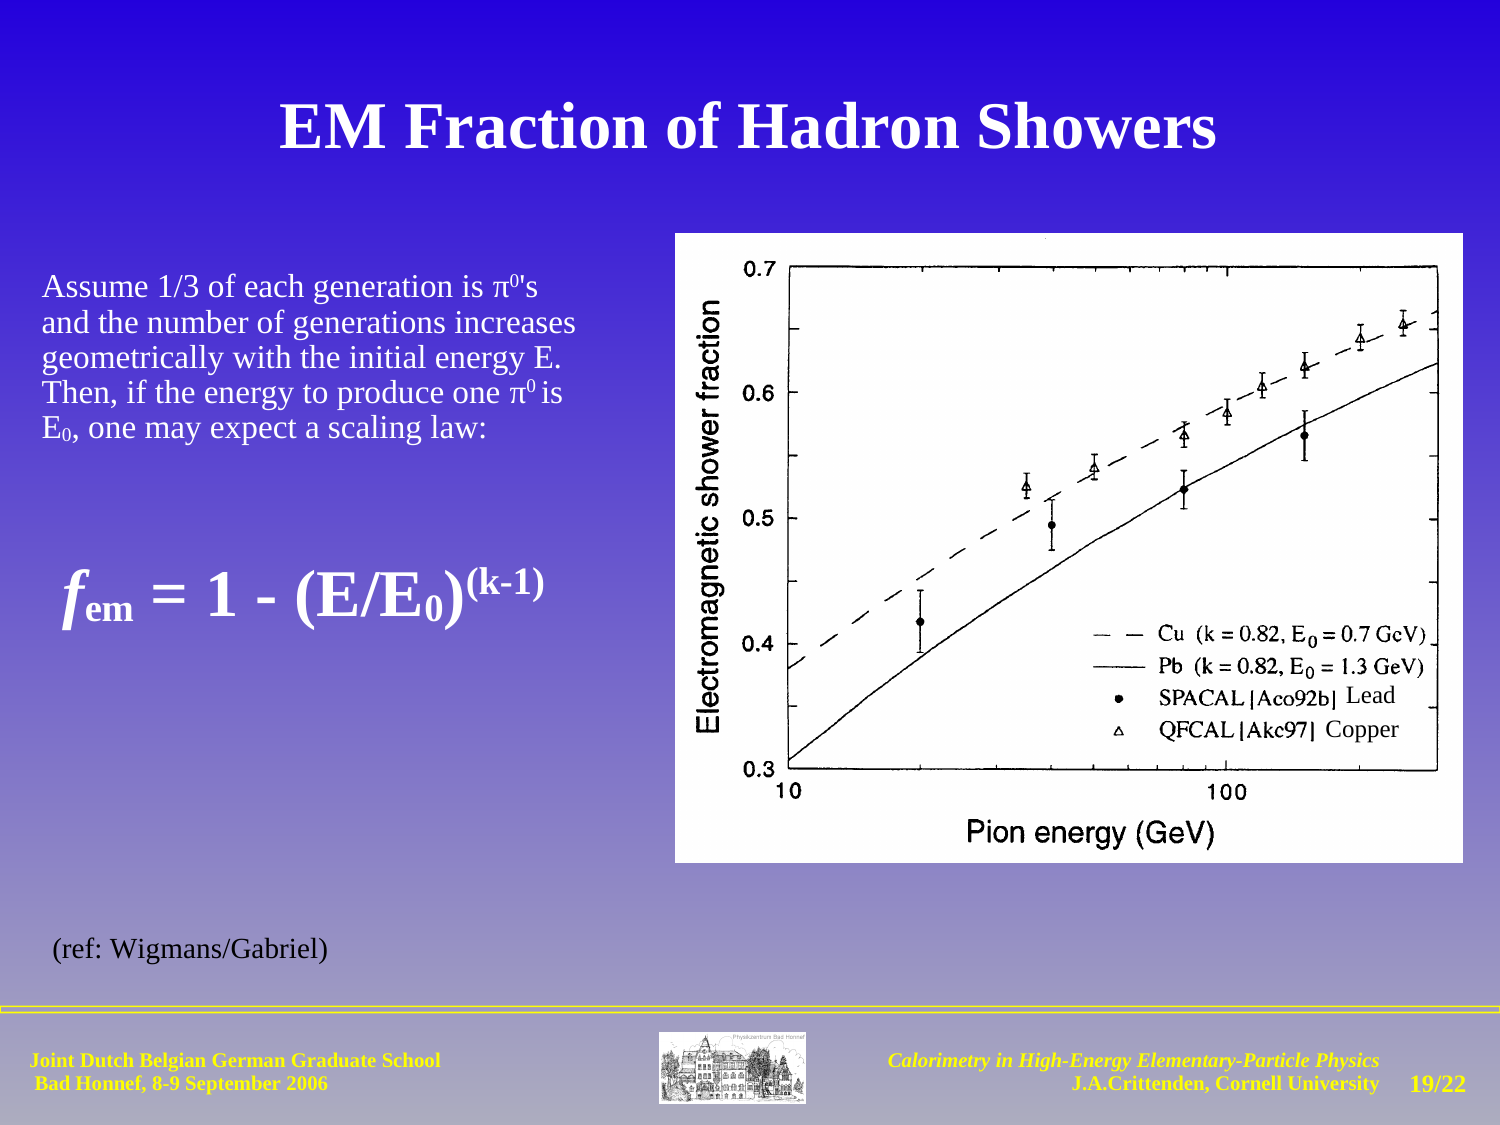

# EM Fraction of Hadron Showers
Assume 1/3 of each generation is π0's
and the number of generations increases
geometrically with the initial energy E.
Then, if the energy to produce one π0 is
E0, one may expect a scaling law:
fem = 1 - (E/E0)(k-1)
Lead
Copper
(ref: Wigmans/Gabriel)